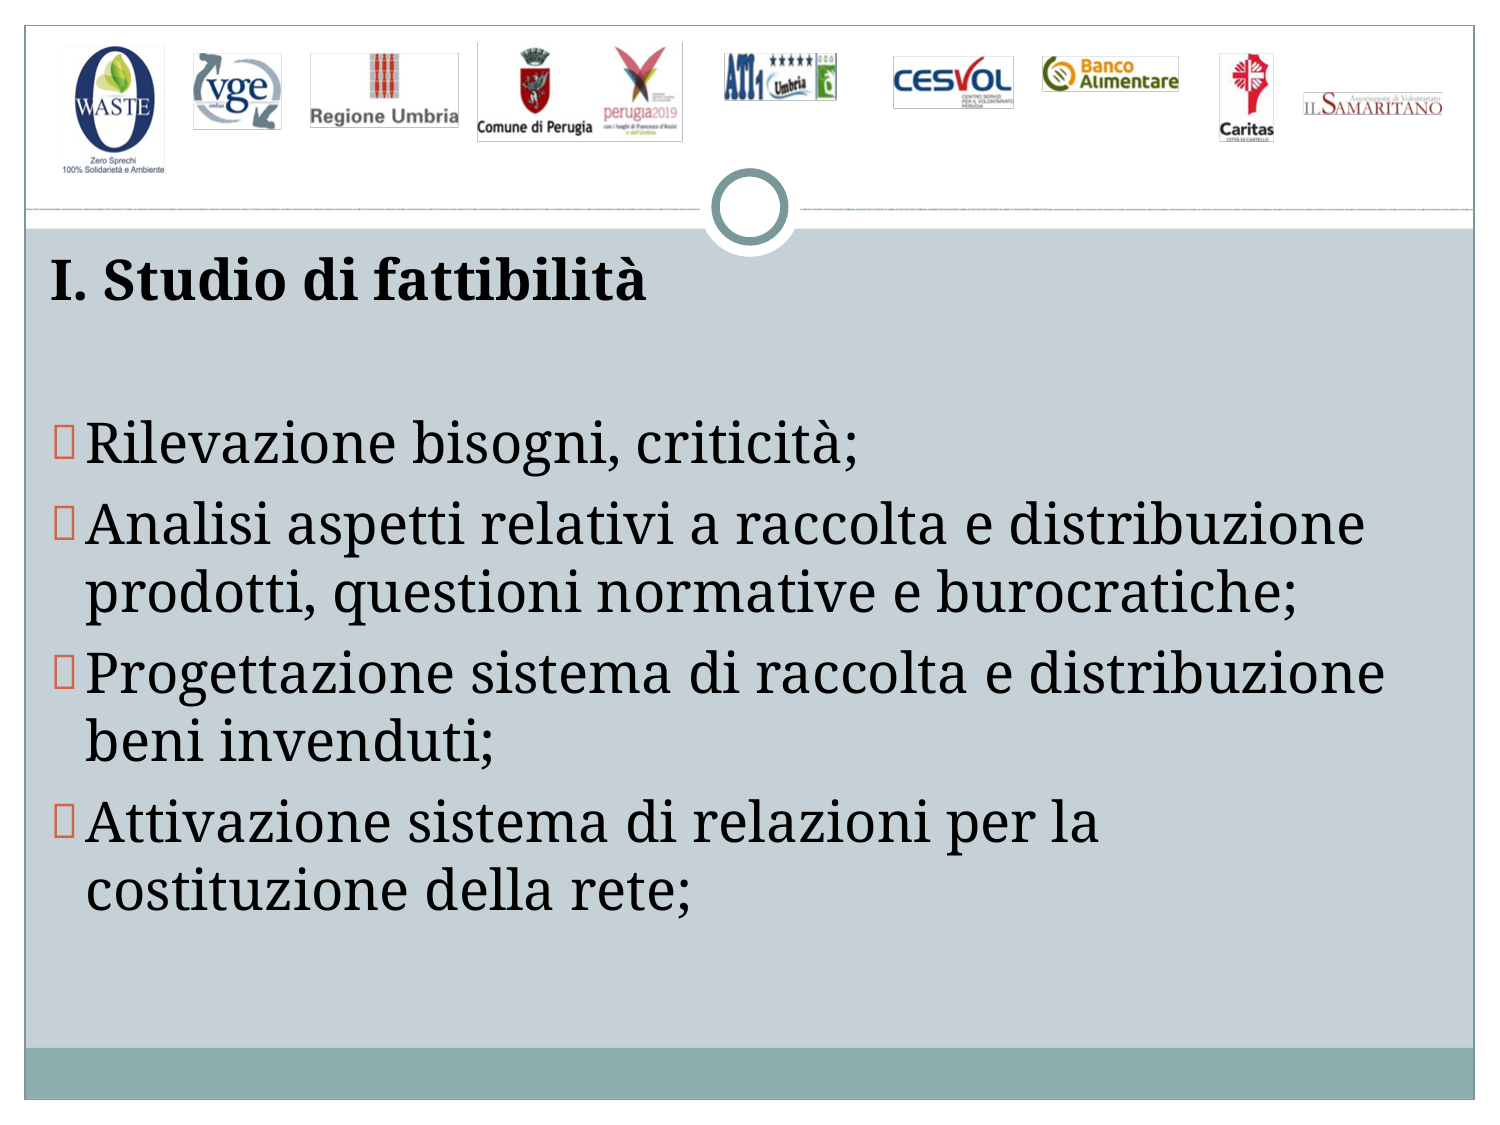

I. Studio di fattibilità
Rilevazione bisogni, criticità;
Analisi aspetti relativi a raccolta e distribuzione prodotti, questioni normative e burocratiche;
Progettazione sistema di raccolta e distribuzione beni invenduti;
Attivazione sistema di relazioni per la costituzione della rete;